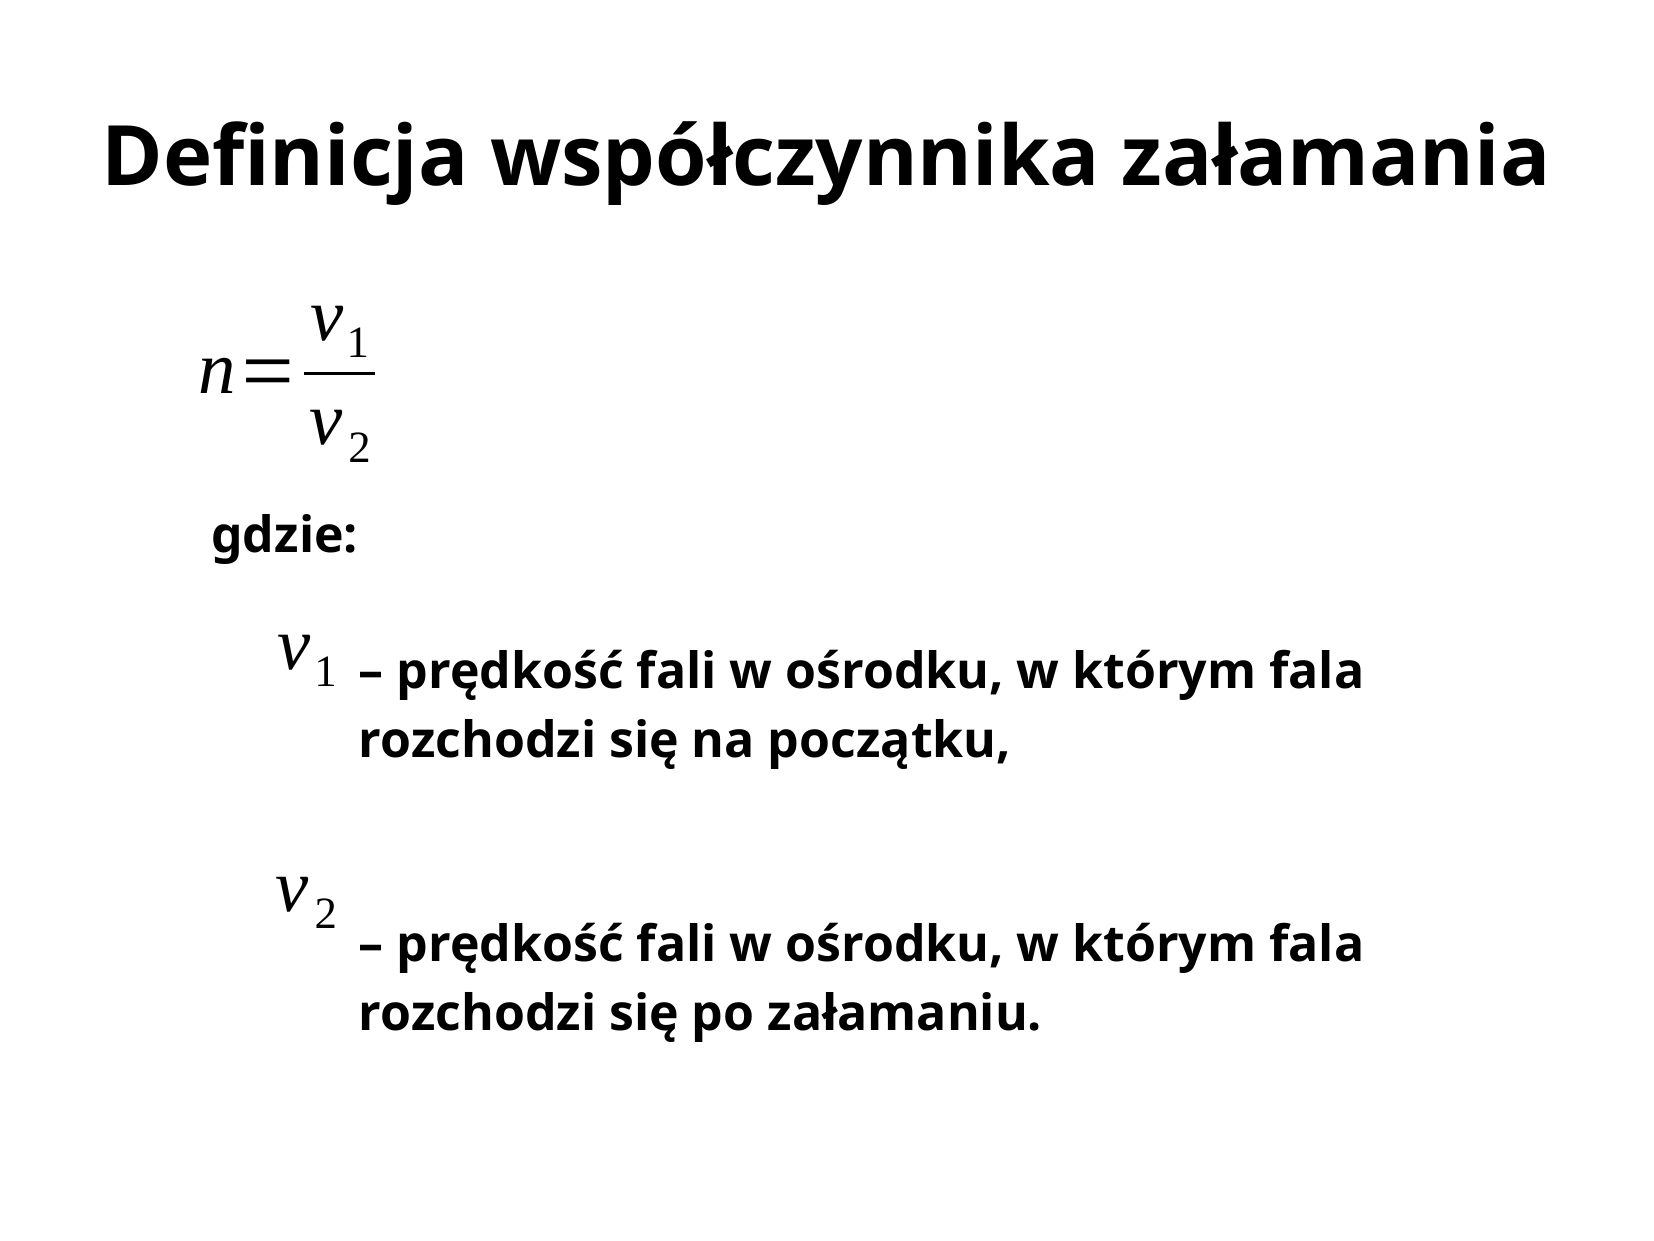

# Definicja współczynnika załamania
gdzie:
		– prędkość fali w ośrodku, w którym fala
		rozchodzi się na początku,
		– prędkość fali w ośrodku, w którym fala
		rozchodzi się po załamaniu.